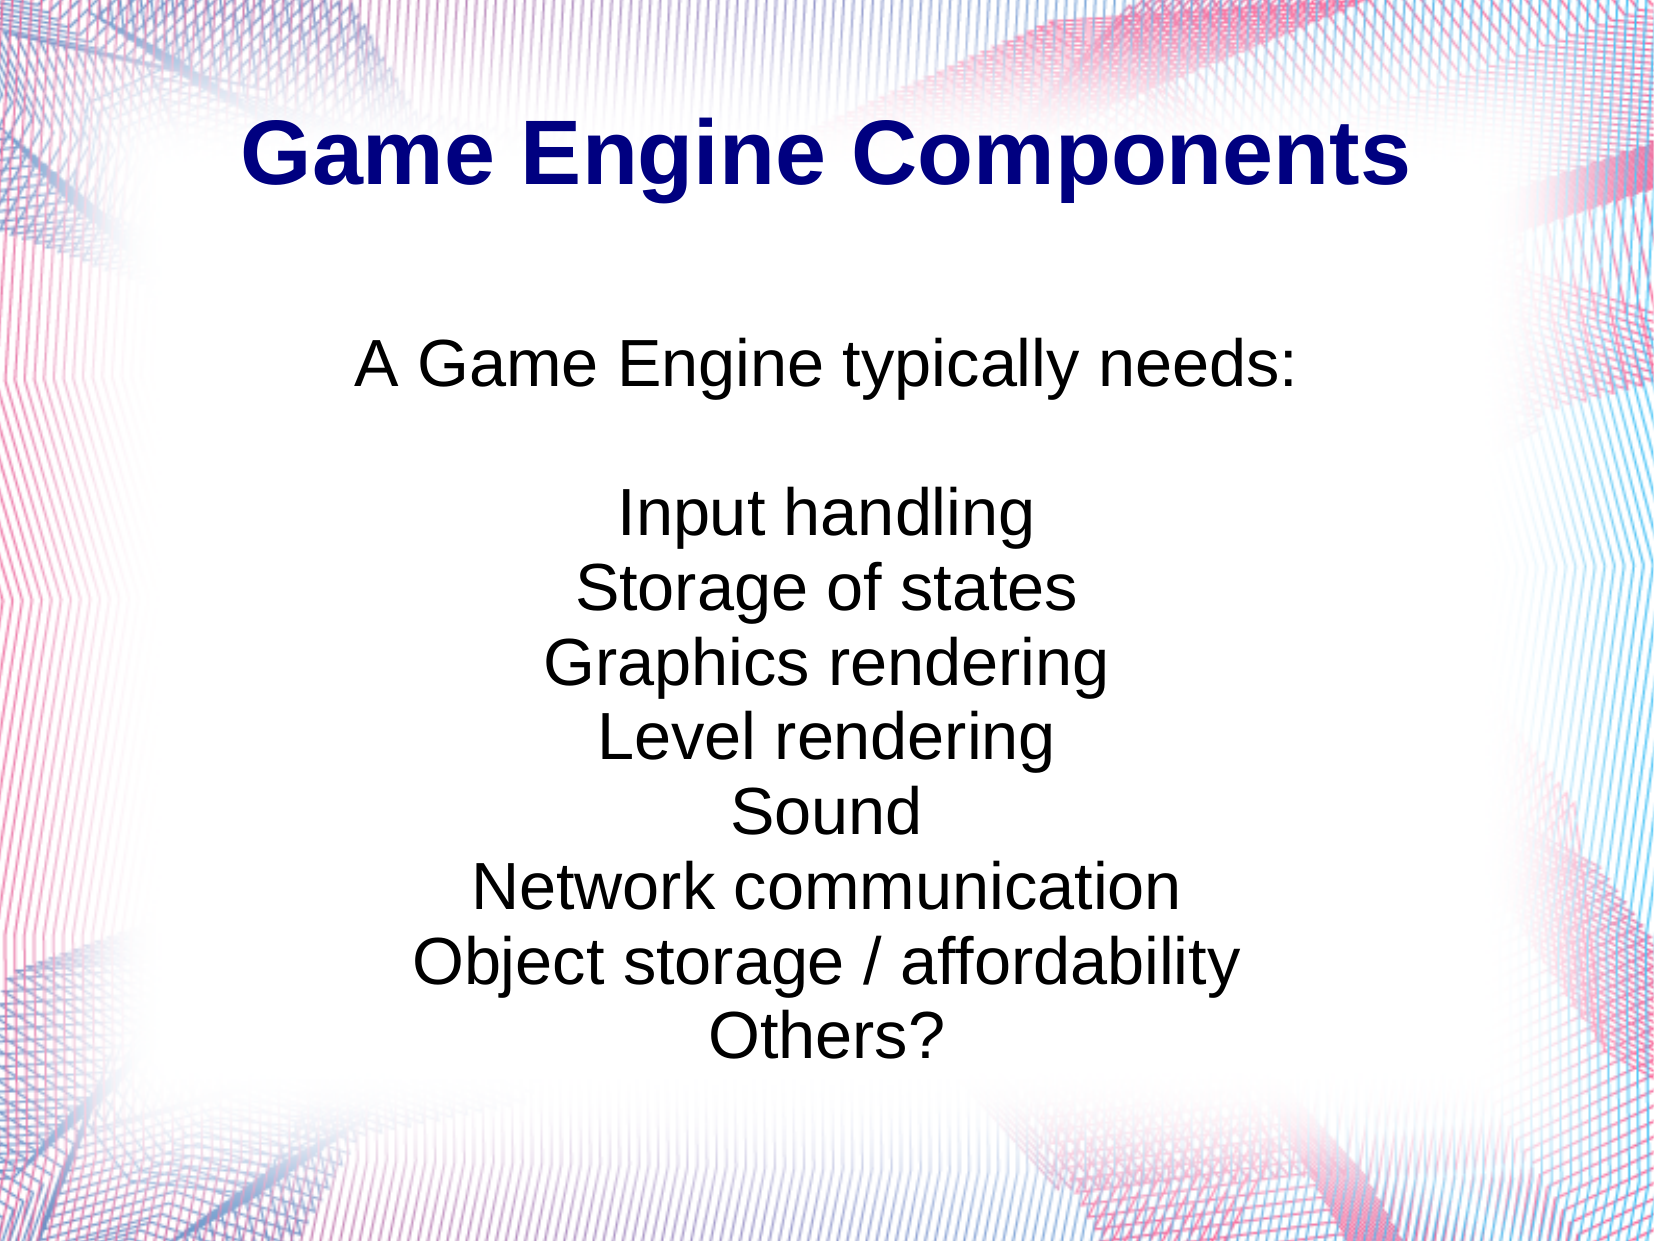

# Game Engine Components
A Game Engine typically needs:
Input handling
Storage of states
Graphics rendering
Level rendering
Sound
Network communication
Object storage / affordability
Others?